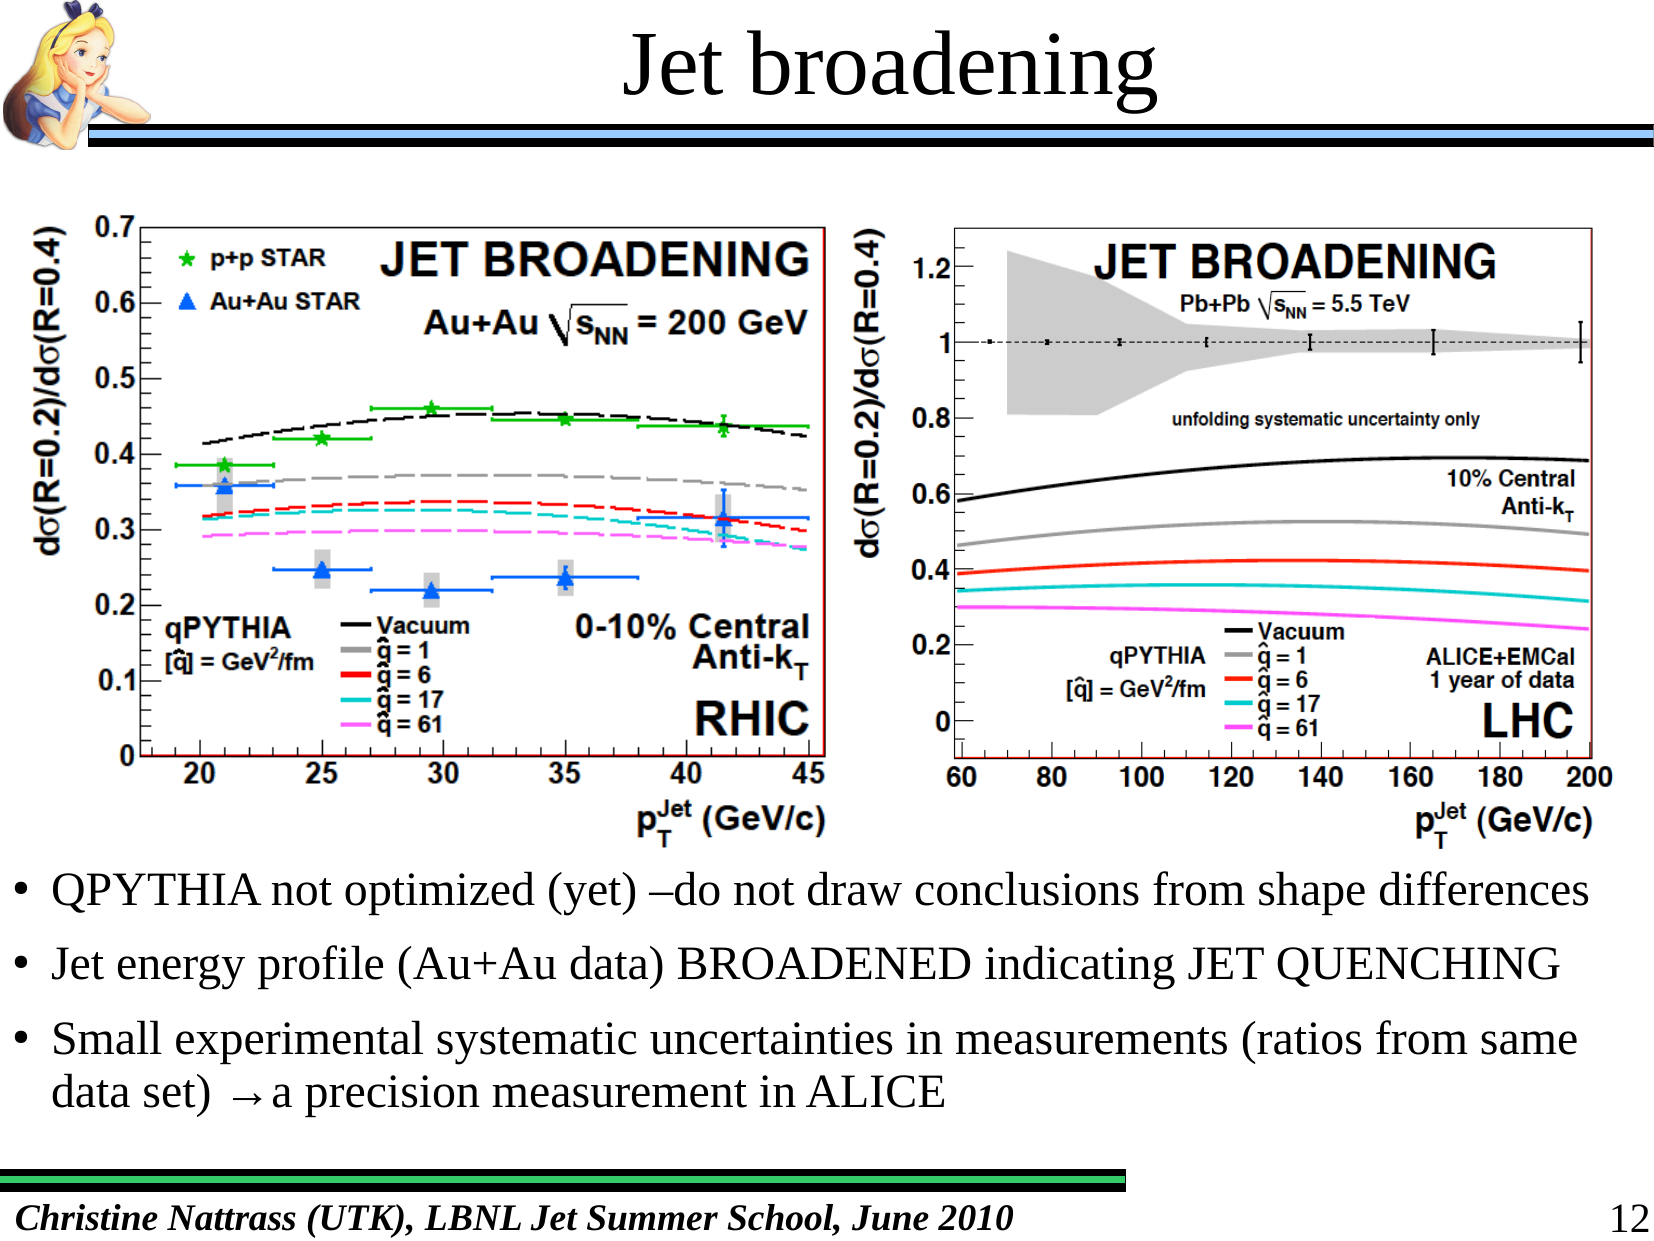

# Jet broadening
QPYTHIA not optimized (yet) –do not draw conclusions from shape differences
Jet energy profile (Au+Au data) BROADENED indicating JET QUENCHING
Small experimental systematic uncertainties in measurements (ratios from same data set) →a precision measurement in ALICE